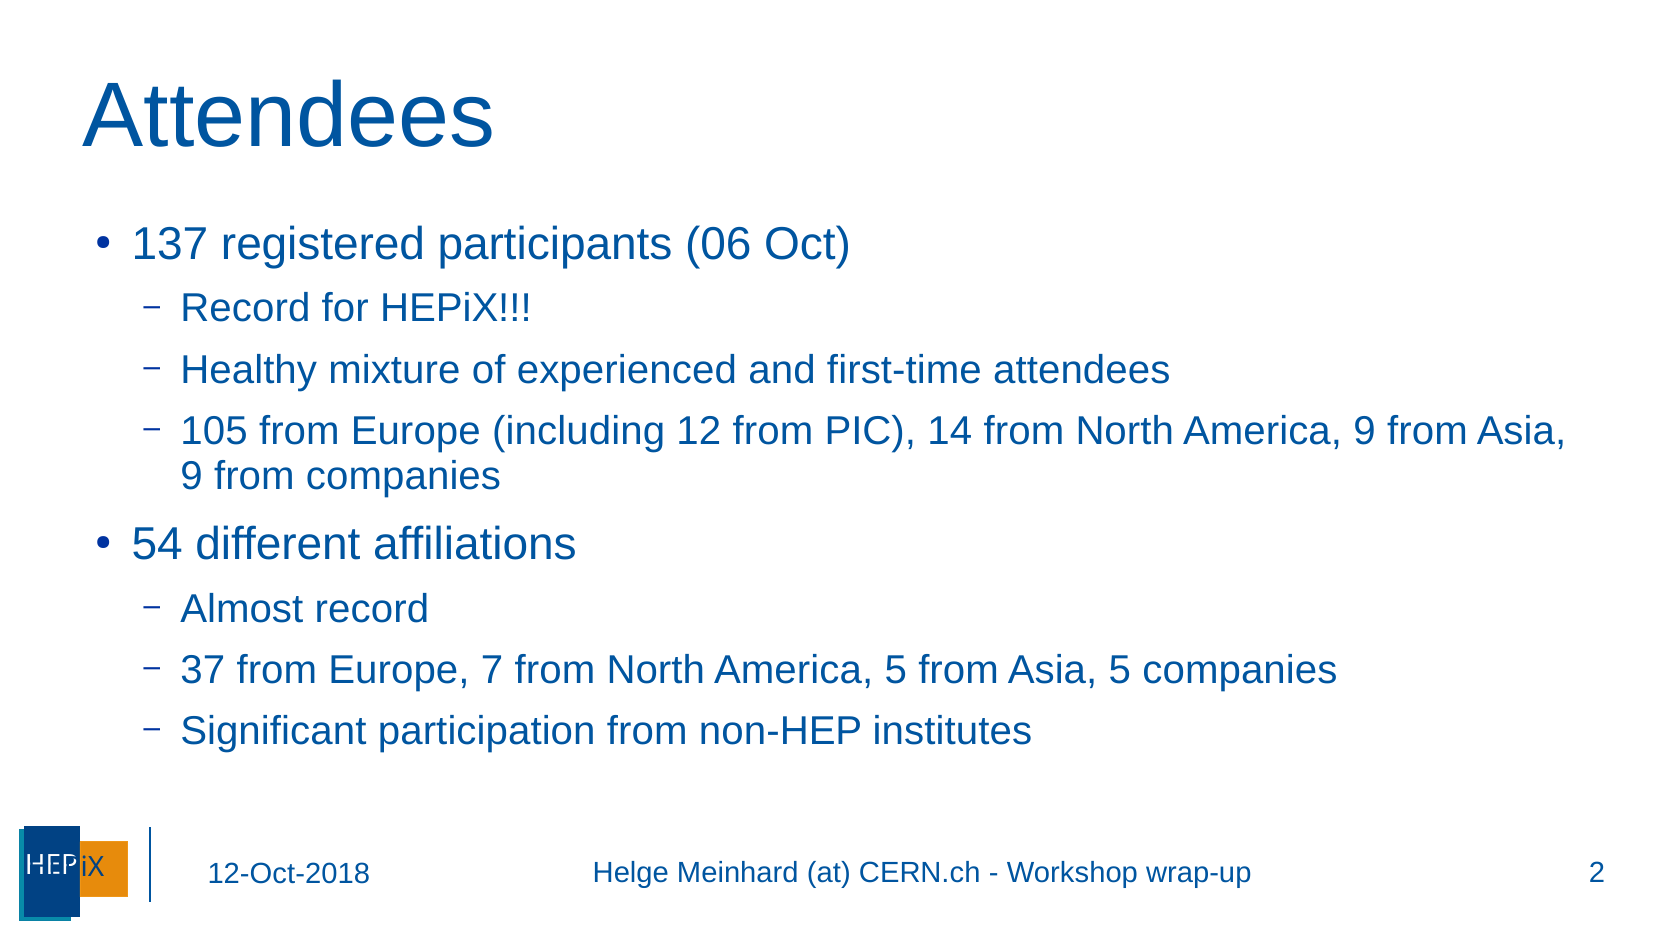

# Attendees
137 registered participants (06 Oct)
Record for HEPiX!!!
Healthy mixture of experienced and first-time attendees
105 from Europe (including 12 from PIC), 14 from North America, 9 from Asia, 9 from companies
54 different affiliations
Almost record
37 from Europe, 7 from North America, 5 from Asia, 5 companies
Significant participation from non-HEP institutes
Helge Meinhard (at) CERN.ch - Workshop wrap-up
2
12-Oct-2018